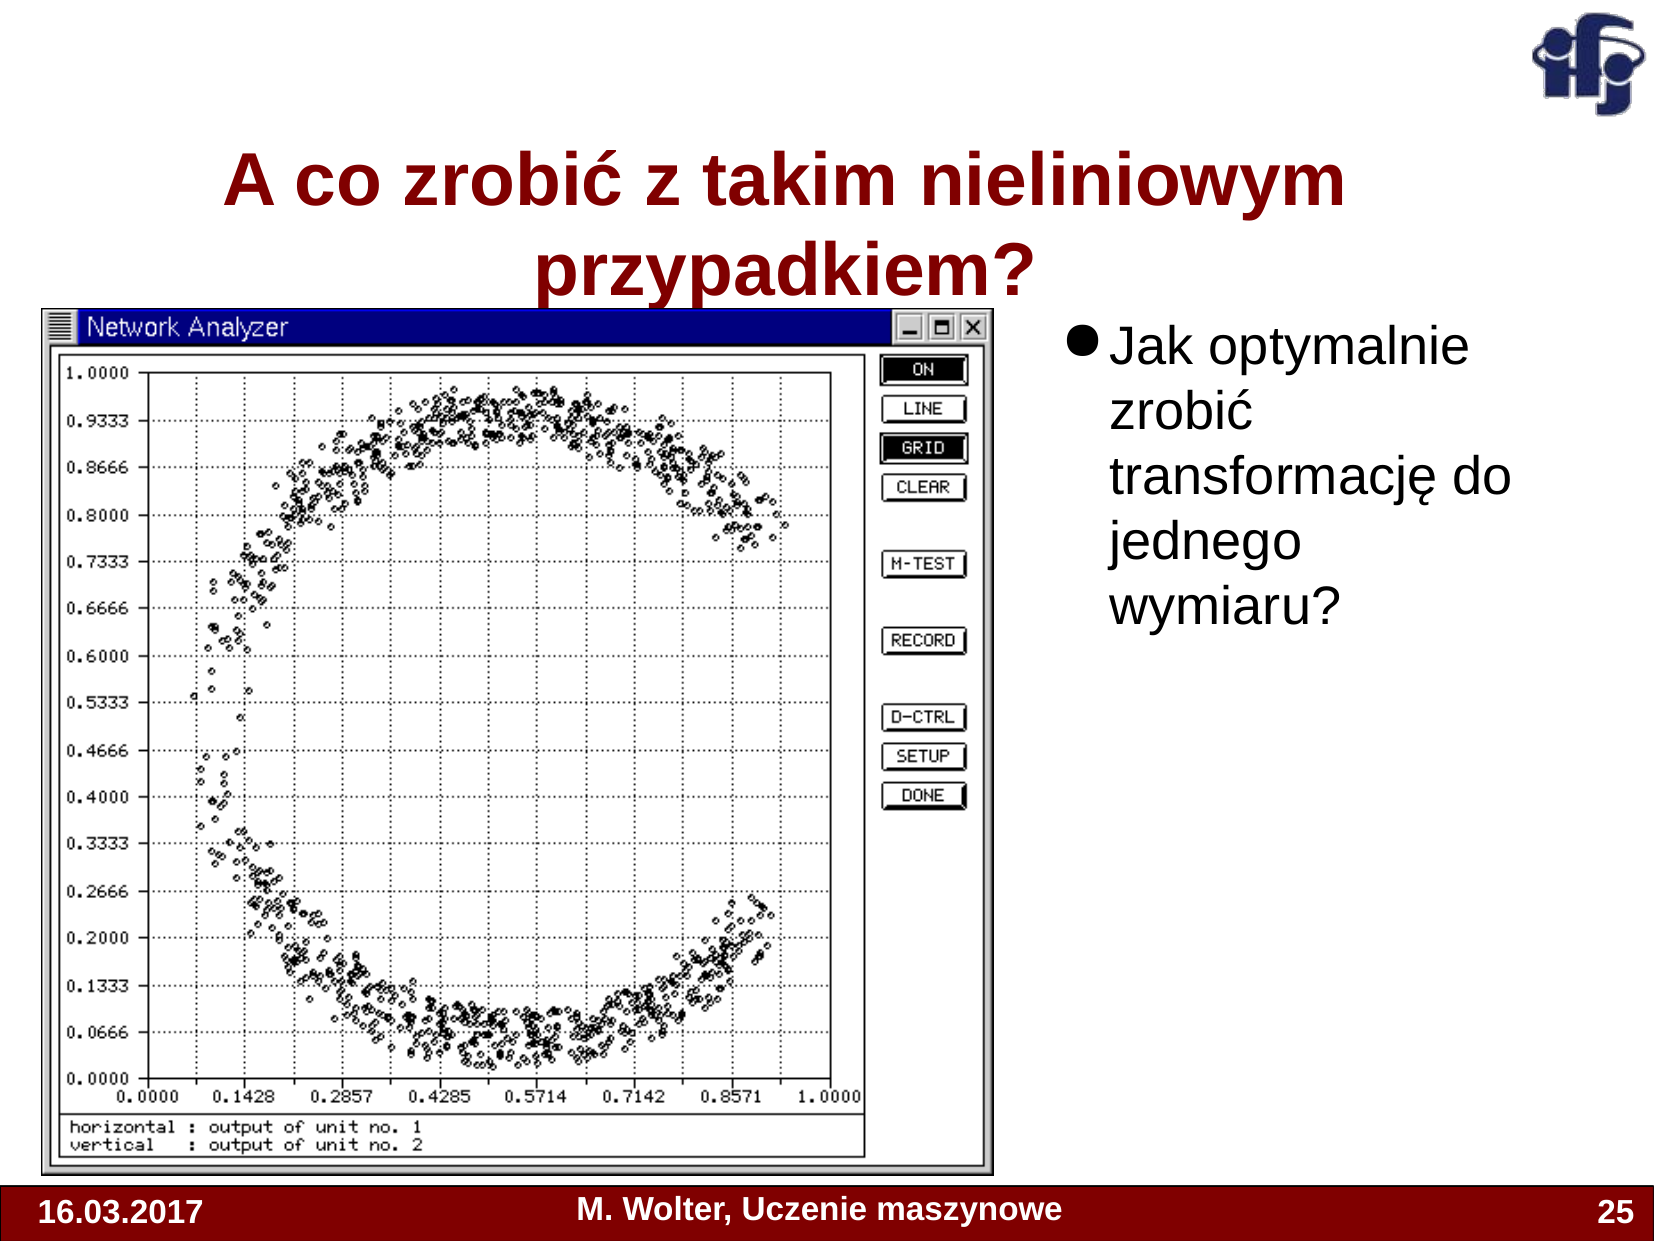

# A co zrobić z takim nieliniowym przypadkiem?
Jak optymalnie zrobić transformację do jednego wymiaru?
22 kwietnia 2009
Marcin Wolter, Sieci Neuronowe